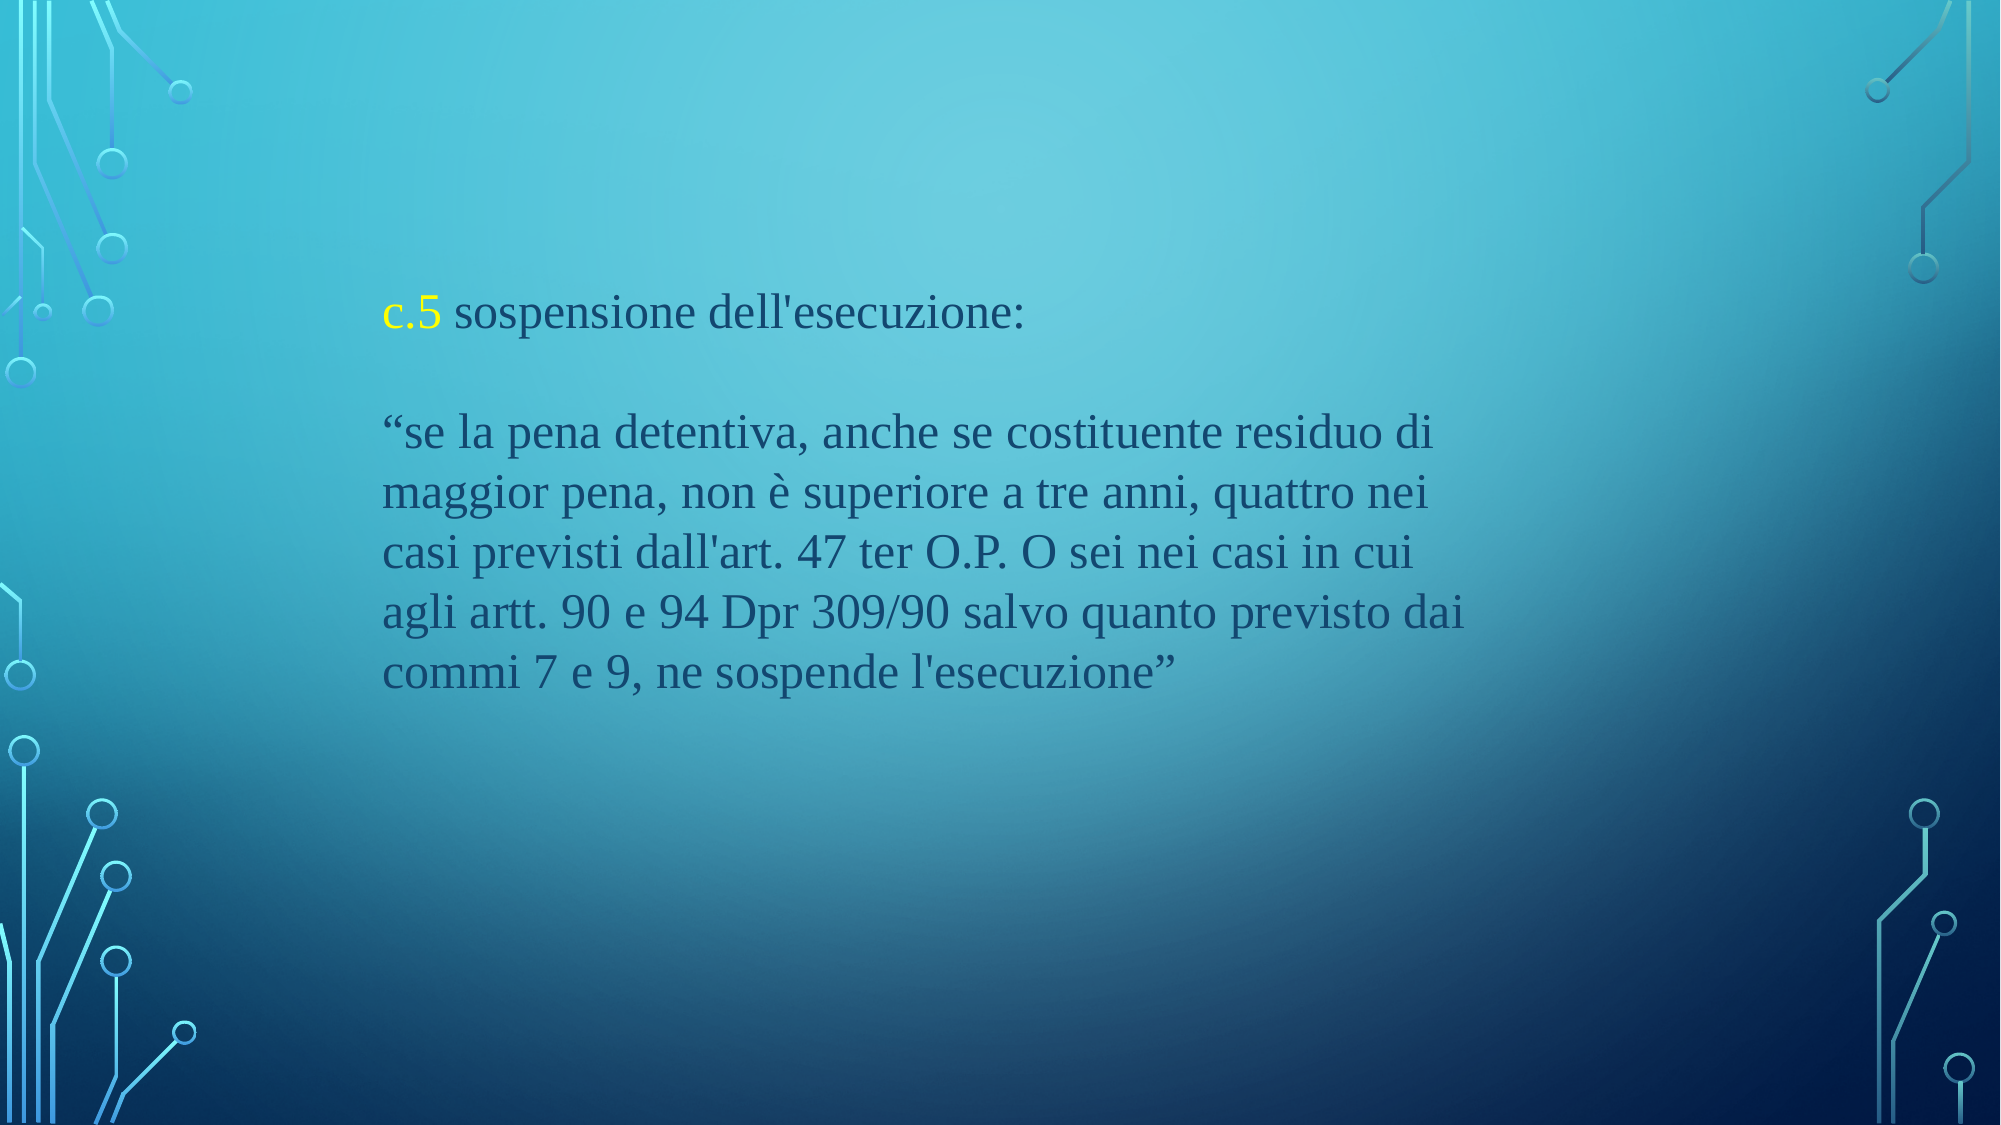

c.5 sospensione dell'esecuzione:
“se la pena detentiva, anche se costituente residuo di maggior pena, non è superiore a tre anni, quattro nei casi previsti dall'art. 47 ter O.P. O sei nei casi in cui agli artt. 90 e 94 Dpr 309/90 salvo quanto previsto dai commi 7 e 9, ne sospende l'esecuzione”